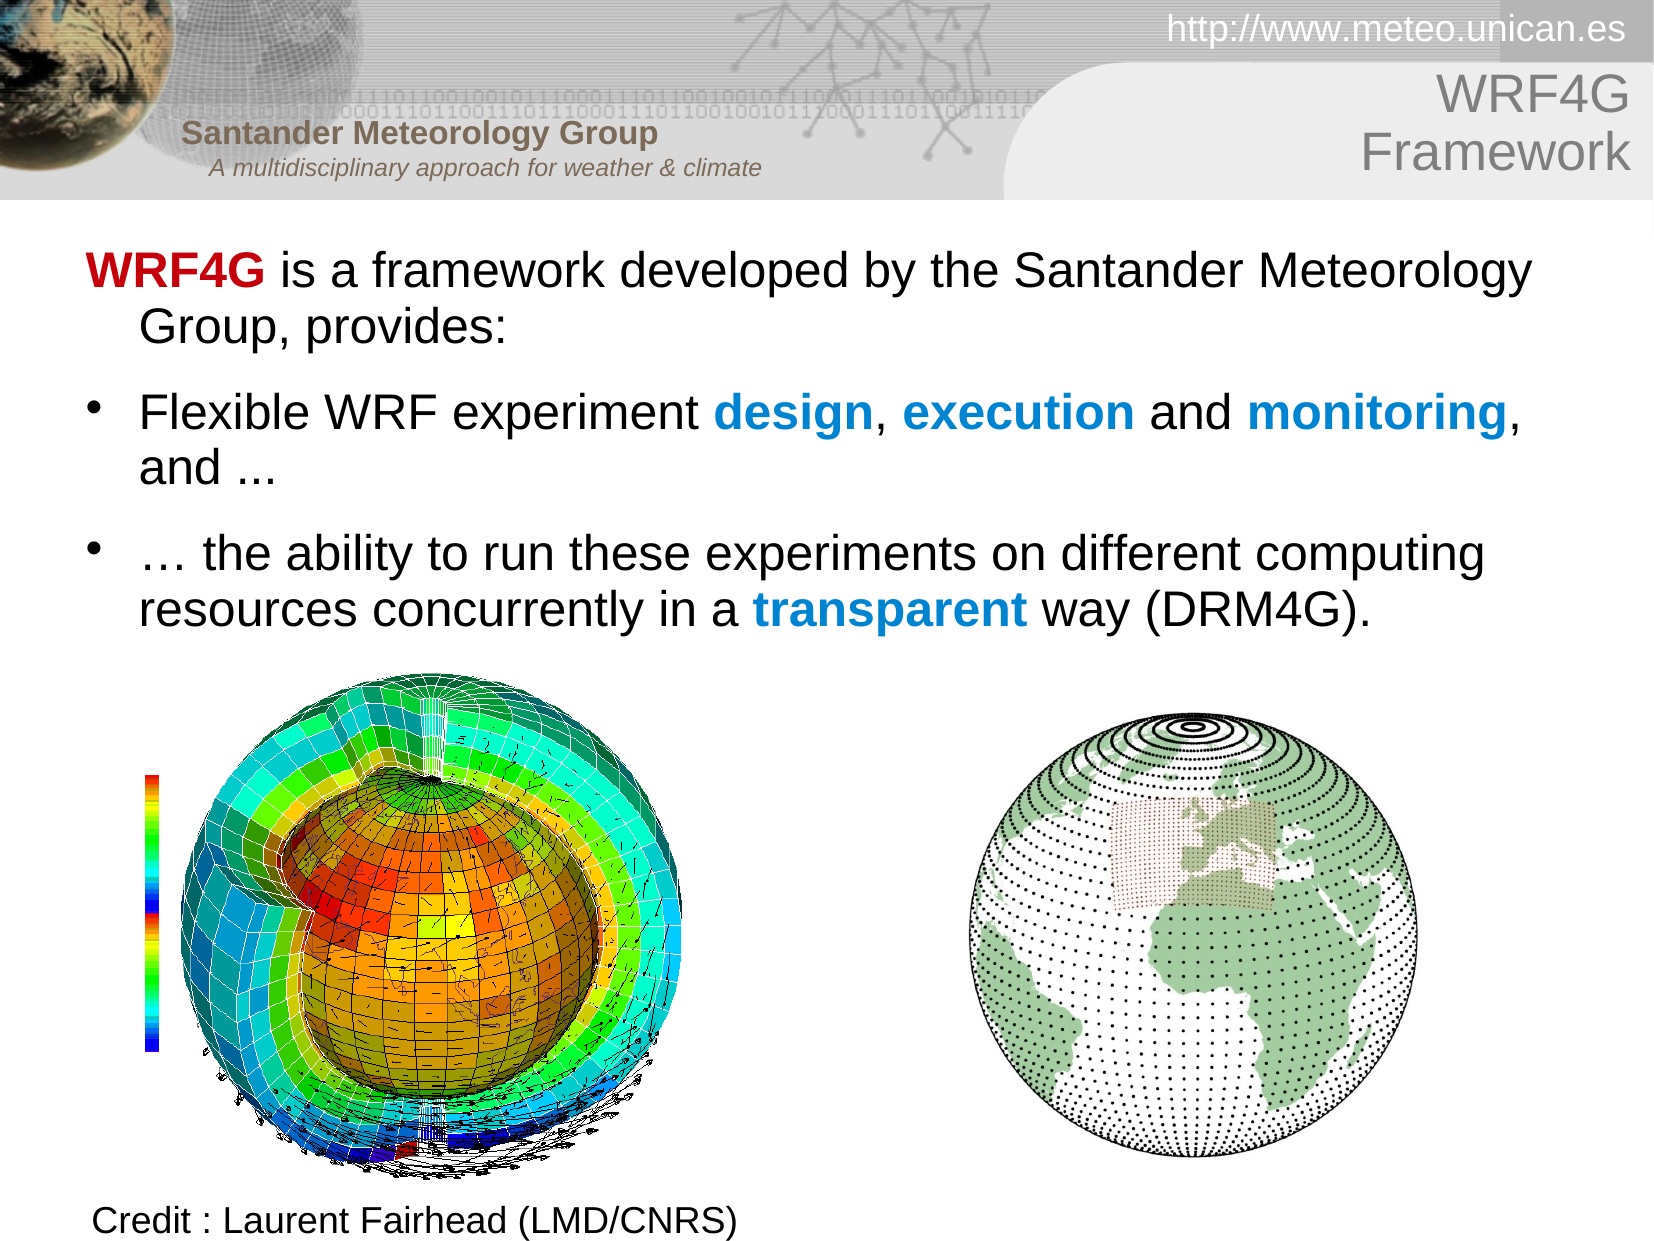

WRF4G
Framework
# WRF4G is a framework developed by the Santander Meteorology Group, provides:
Flexible WRF experiment design, execution and monitoring, and ...
… the ability to run these experiments on different computing resources concurrently in a transparent way (DRM4G).
Credit : Laurent Fairhead (LMD/CNRS))